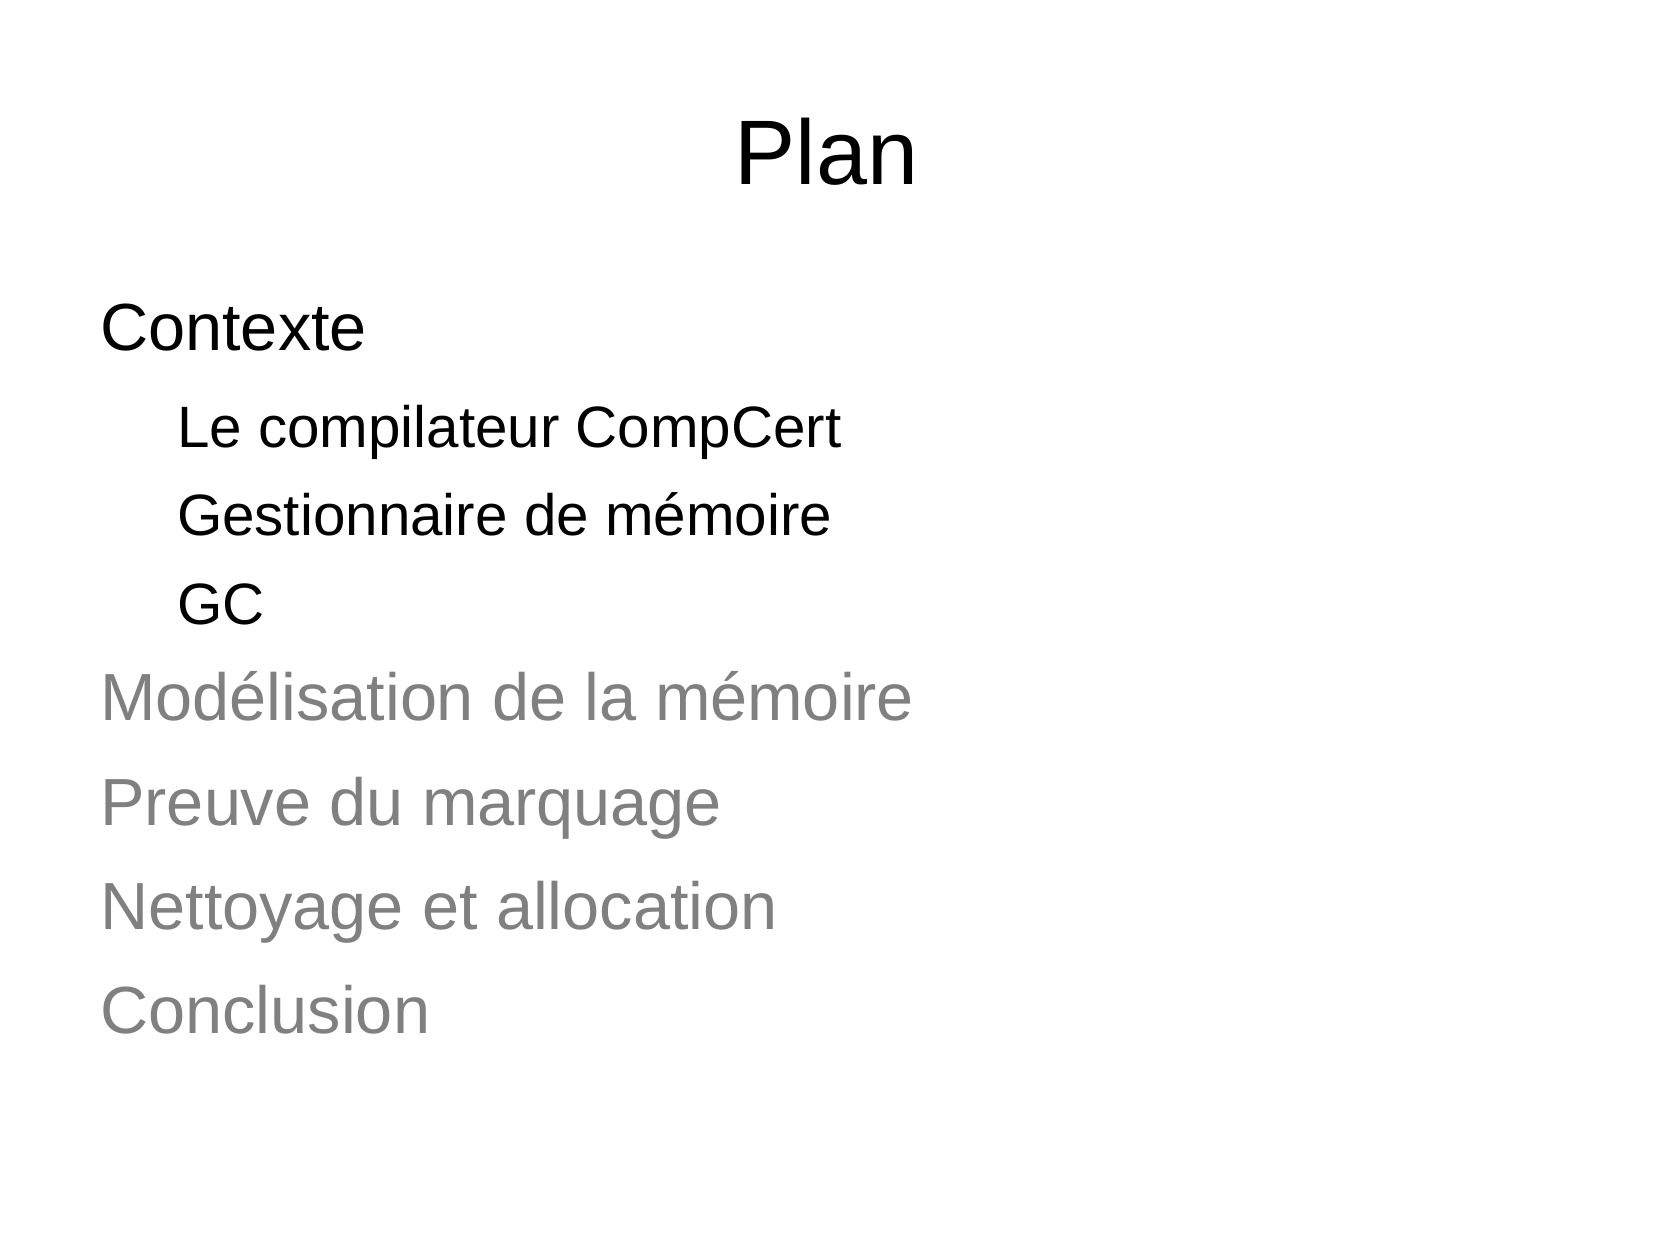

# Plan
Contexte
Le compilateur CompCert
Gestionnaire de mémoire
GC
Modélisation de la mémoire
Preuve du marquage
Nettoyage et allocation
Conclusion